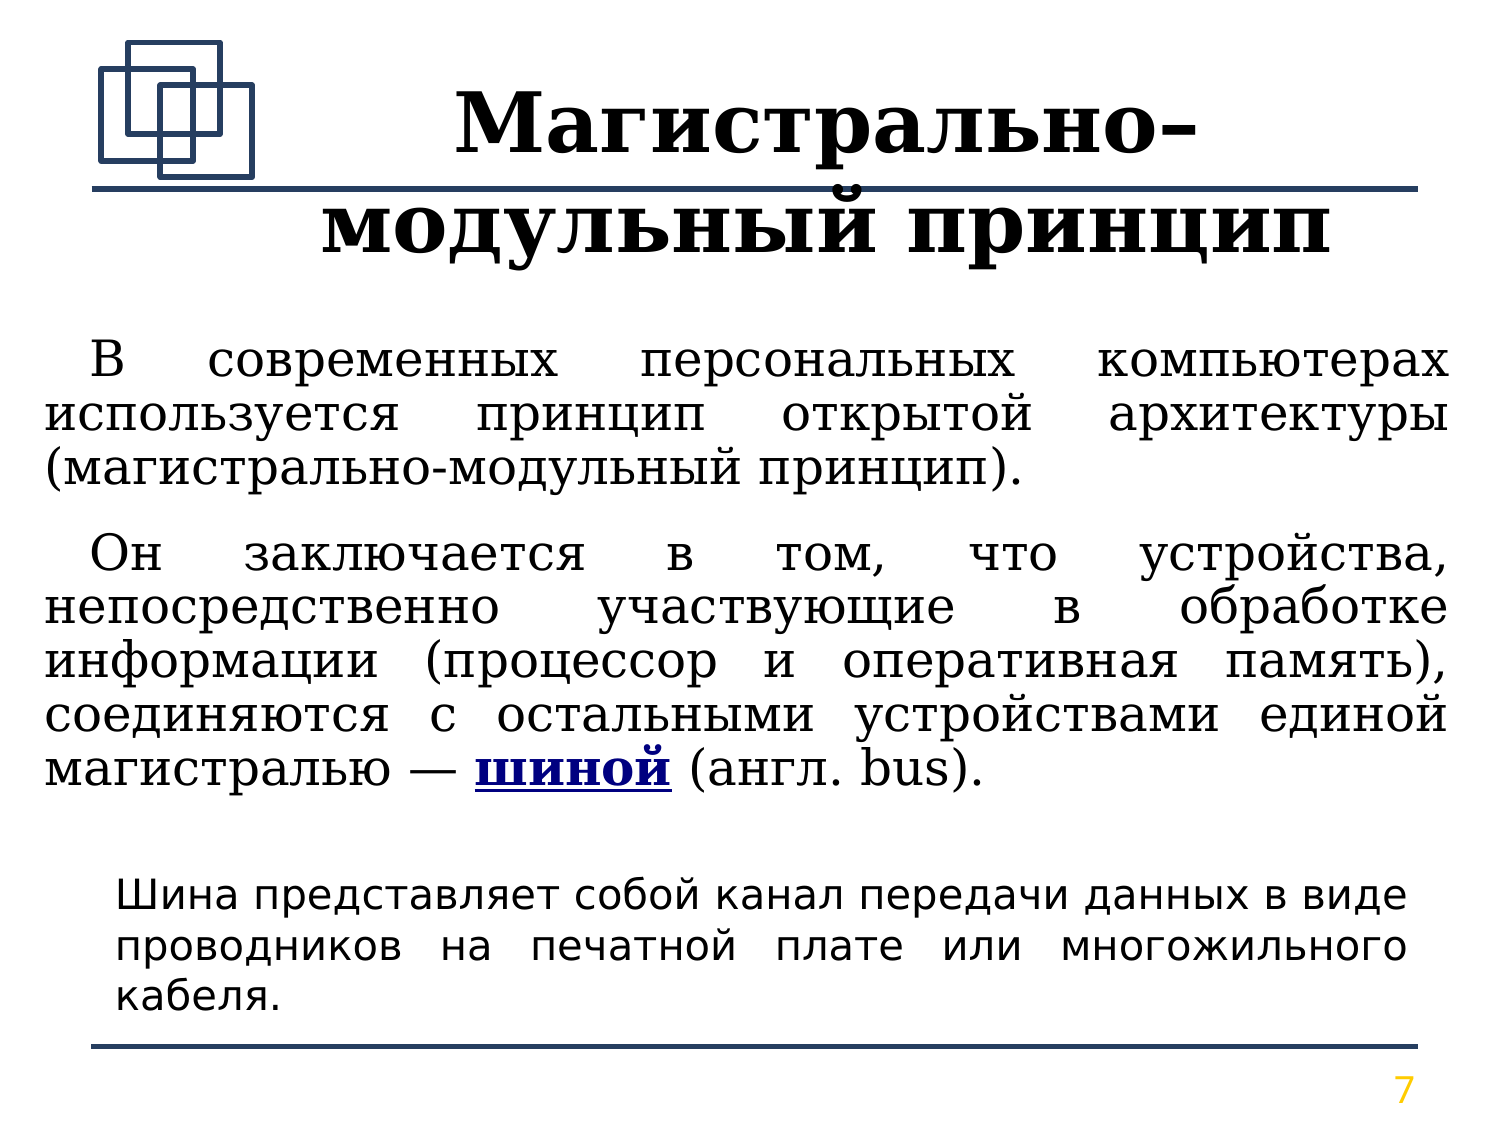

Магистрально–модульный принцип
В современных персональных компьютерах используется принцип открытой архитектуры (магистрально-модульный принцип).
Он заключается в том, что устройства, непосредственно участвующие в обработке информации (процессор и оперативная память), соединяются с остальными устройствами единой магистралью — шиной (англ. bus).
Шина представляет собой канал передачи данных в виде проводников на печатной плате или многожильного кабеля.